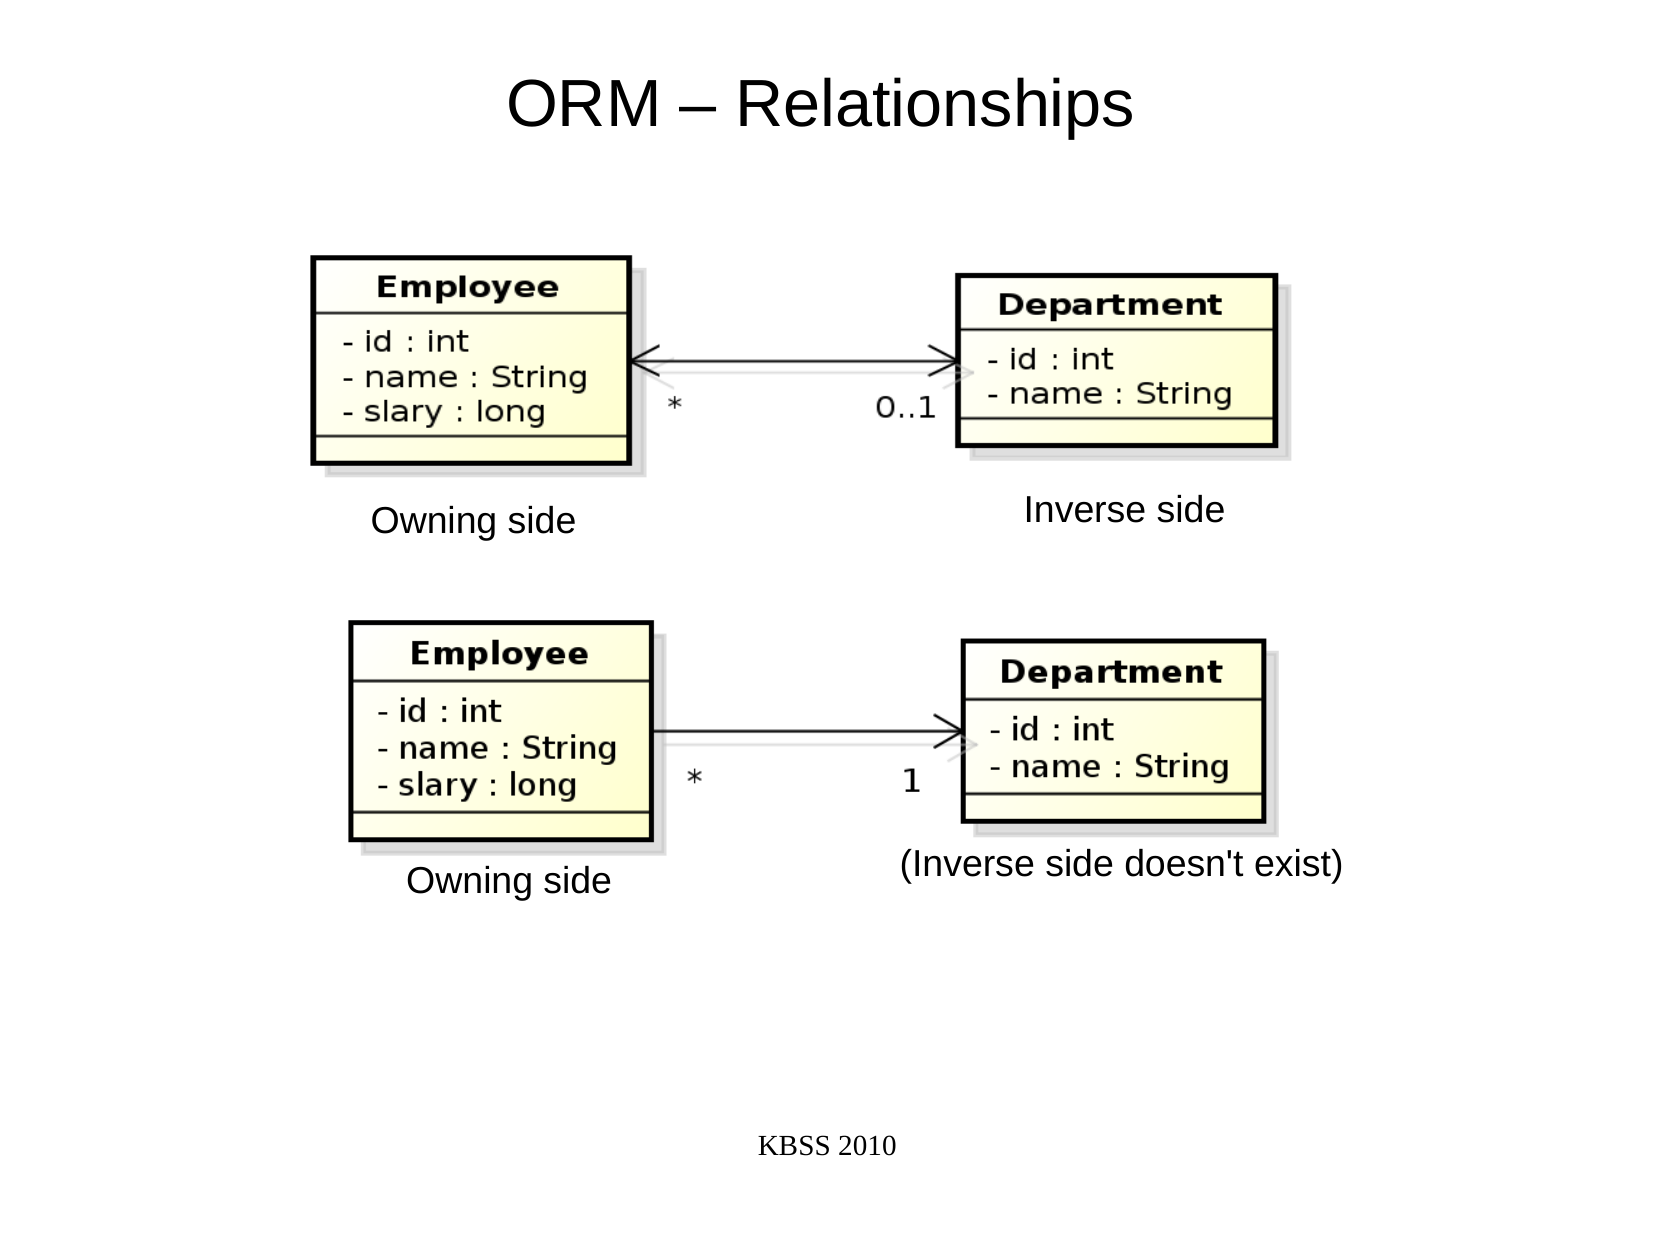

# ORM – Relationships
Inverse side
Owning side
(Inverse side doesn't exist)
Owning side
KBSS 2010